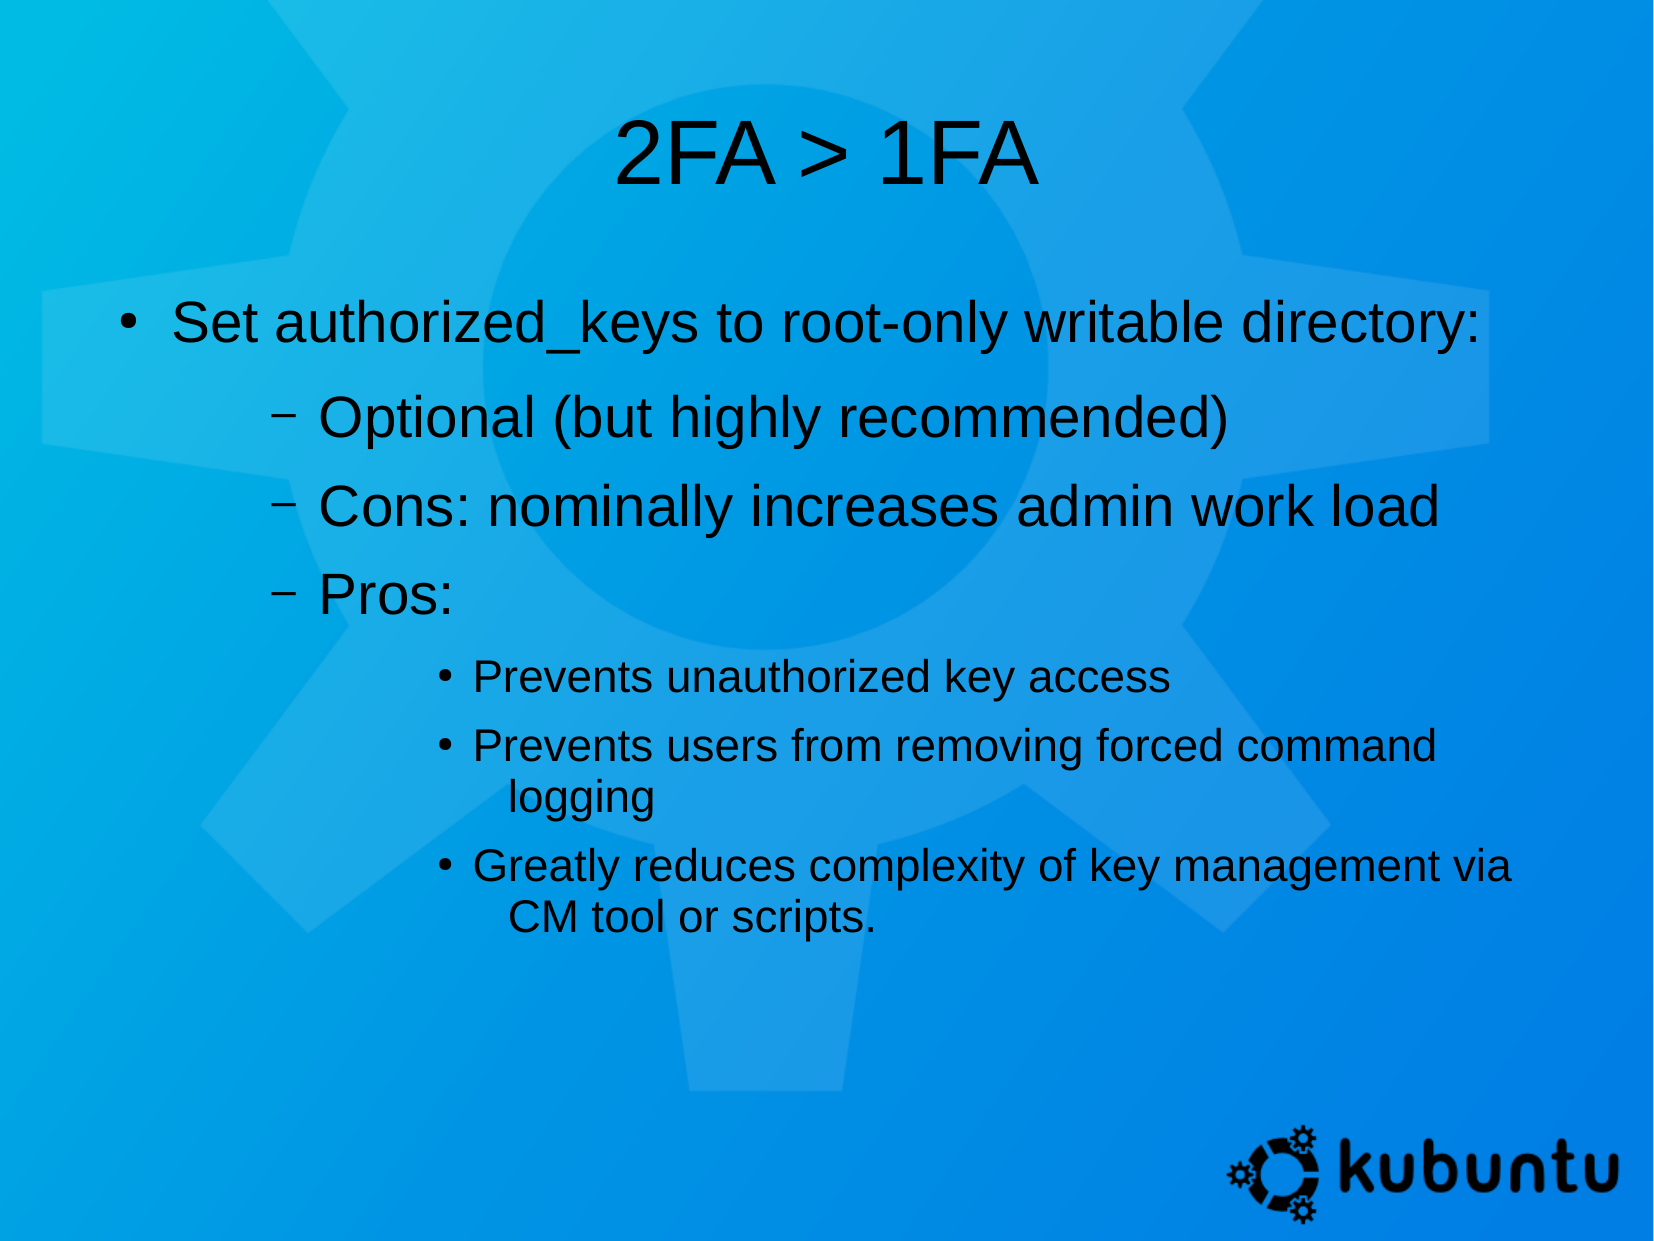

# 2FA > 1FA
Set authorized_keys to root-only writable directory:
Optional (but highly recommended)
Cons: nominally increases admin work load
Pros:
Prevents unauthorized key access
Prevents users from removing forced command logging
Greatly reduces complexity of key management via CM tool or scripts.